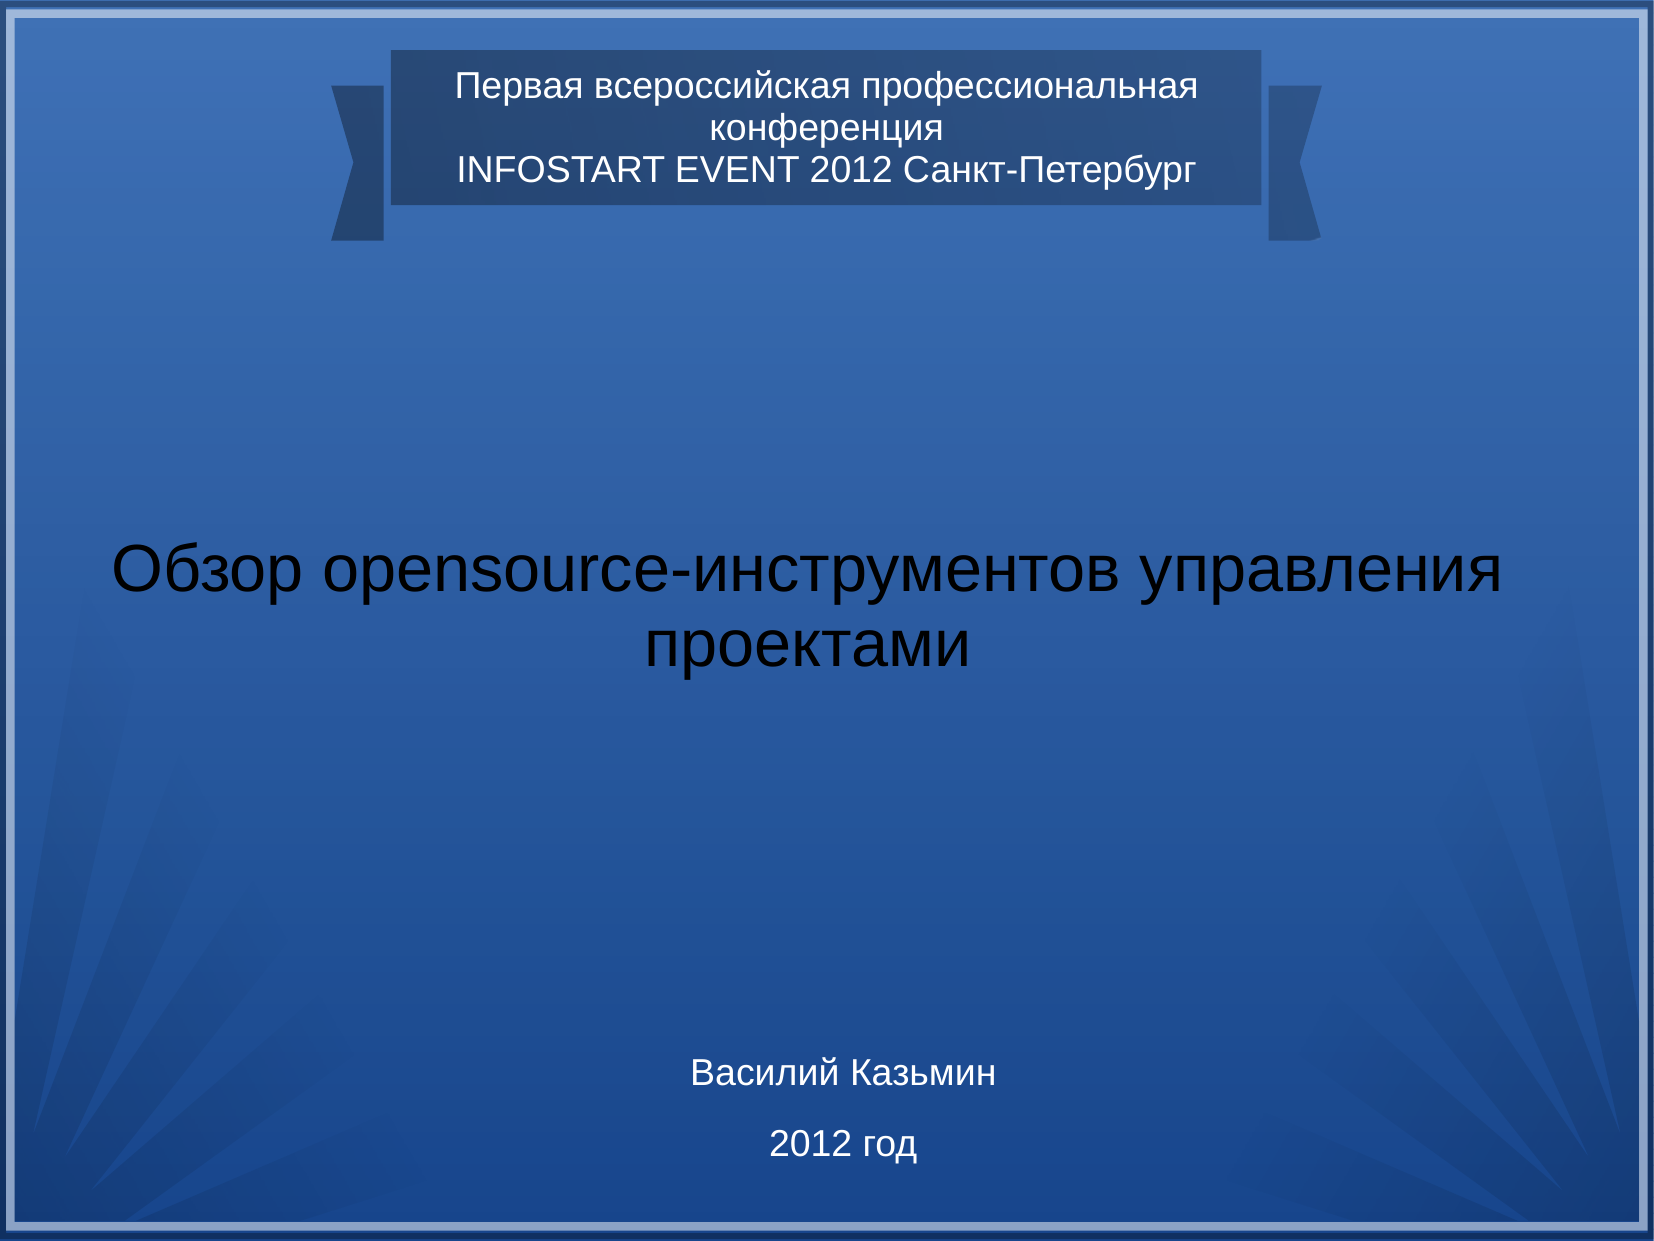

# Первая всероссийская профессиональная конференция INFOSTART EVENT 2012 Санкт-Петербург
Обзор opensource-инструментов управления проектами
Василий Казьмин
2012 год